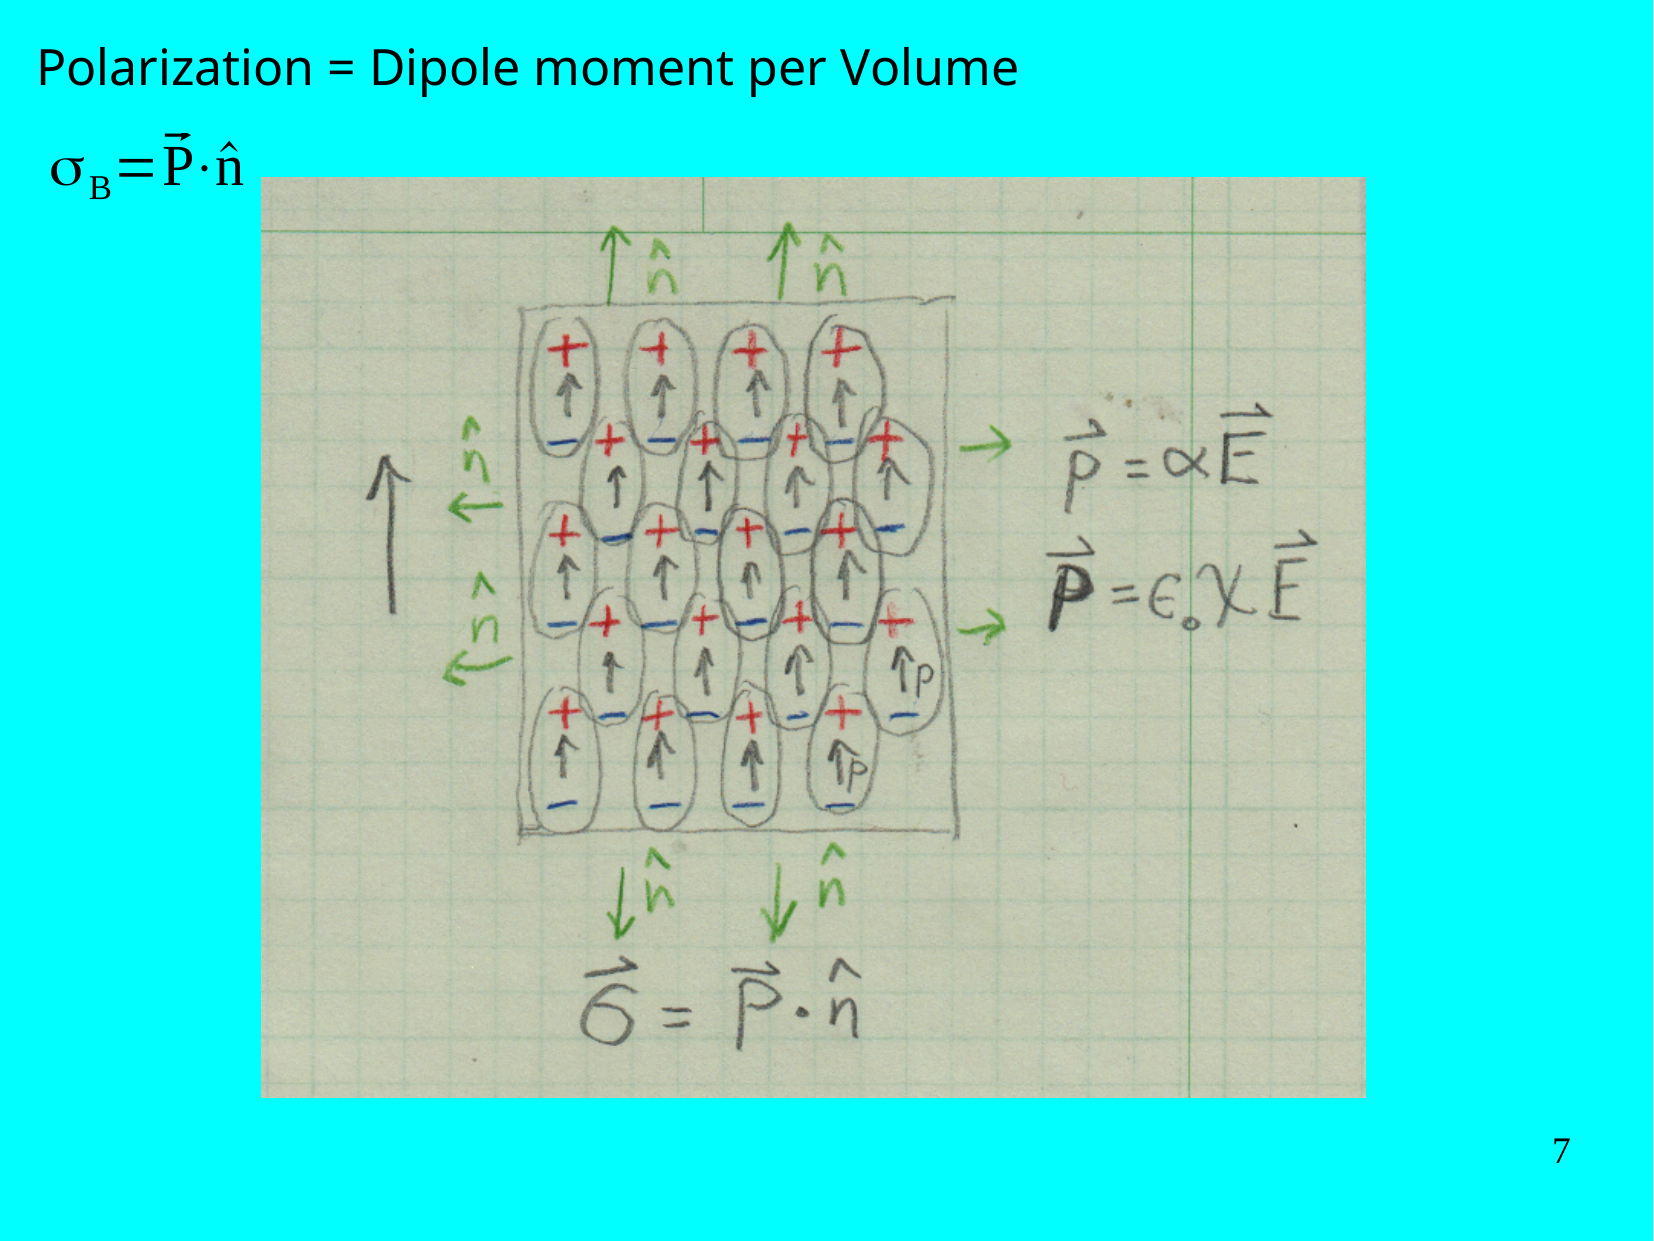

Polarization = Dipole moment per Volume
7